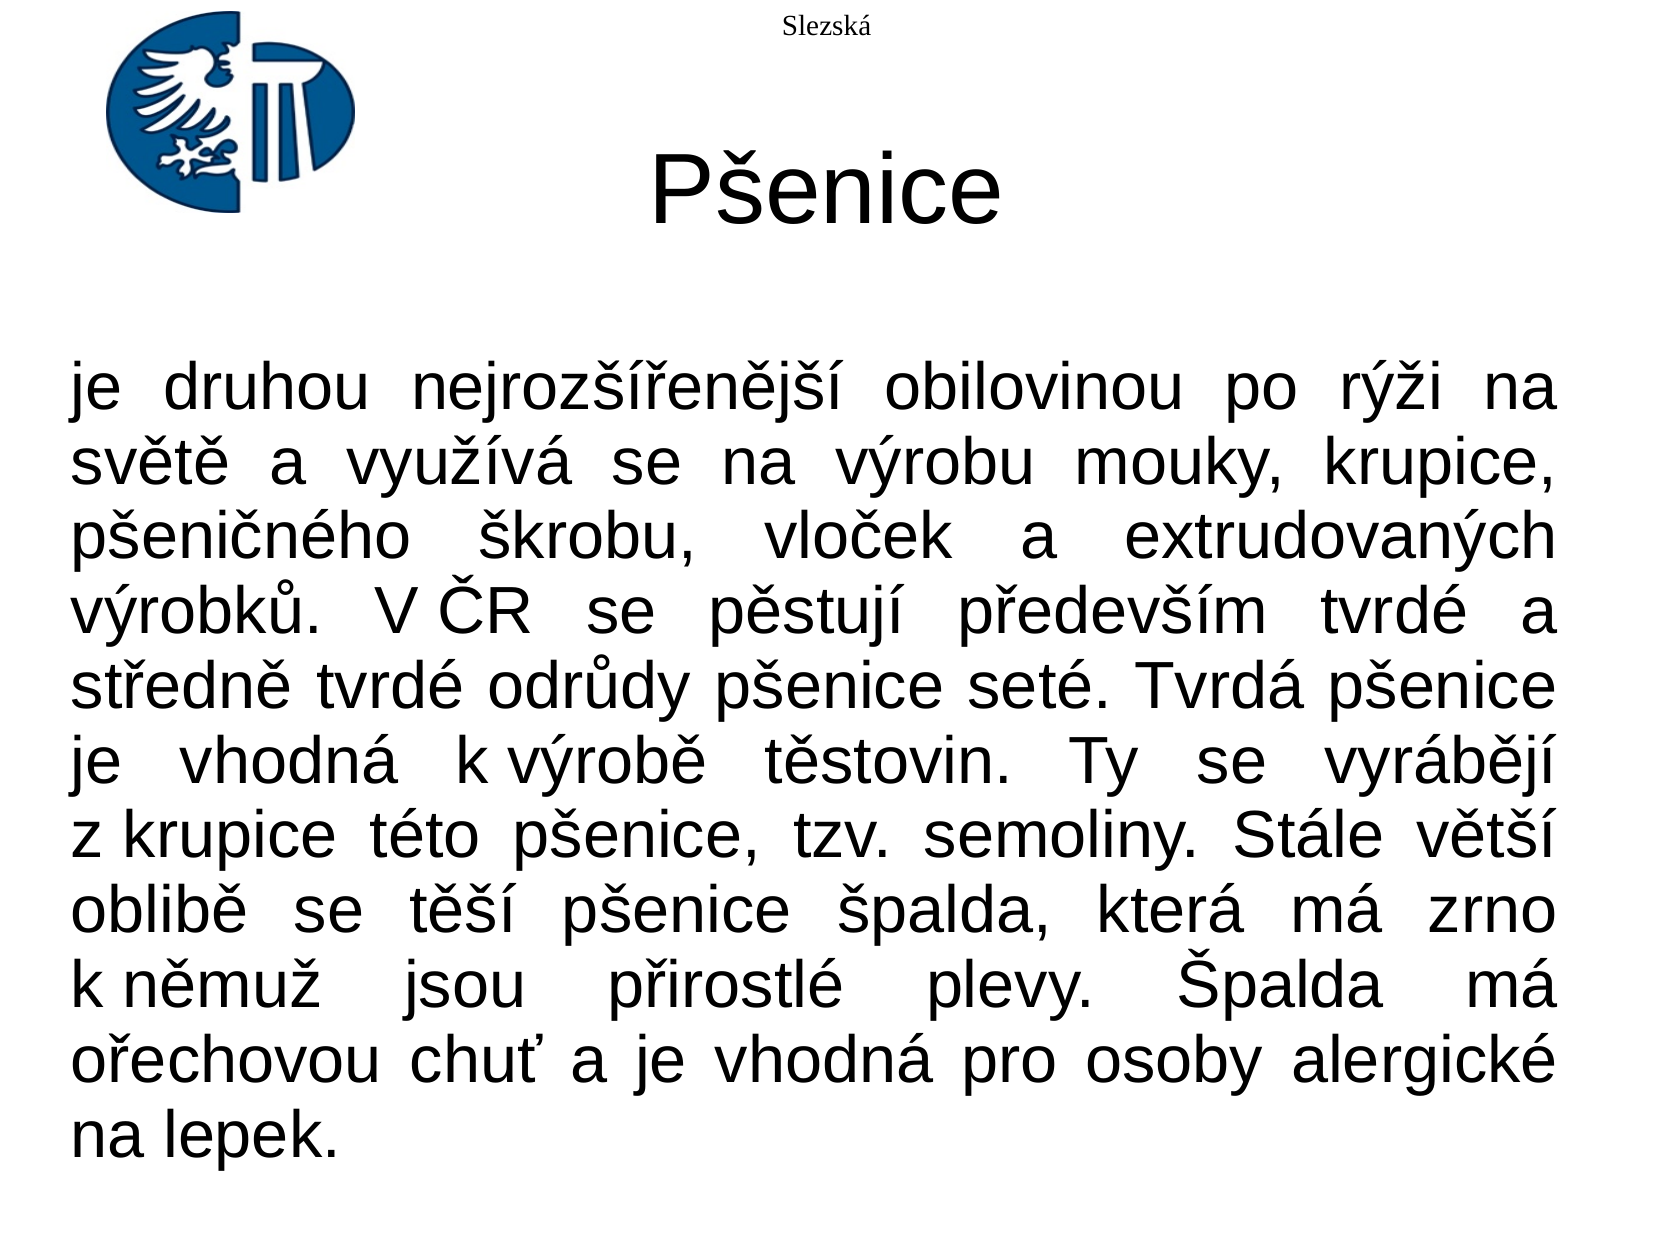

ahoj
# Pšenice
je druhou nejrozšířenější obilovinou po rýži na světě a využívá se na výrobu mouky, krupice, pšeničného škrobu, vloček a extrudovaných výrobků. V ČR se pěstují především tvrdé a středně tvrdé odrůdy pšenice seté. Tvrdá pšenice je vhodná k výrobě těstovin. Ty se vyrábějí z krupice této pšenice, tzv. semoliny. Stále větší oblibě se těší pšenice špalda, která má zrno k němuž jsou přirostlé plevy. Špalda má ořechovou chuť a je vhodná pro osoby alergické na lepek.